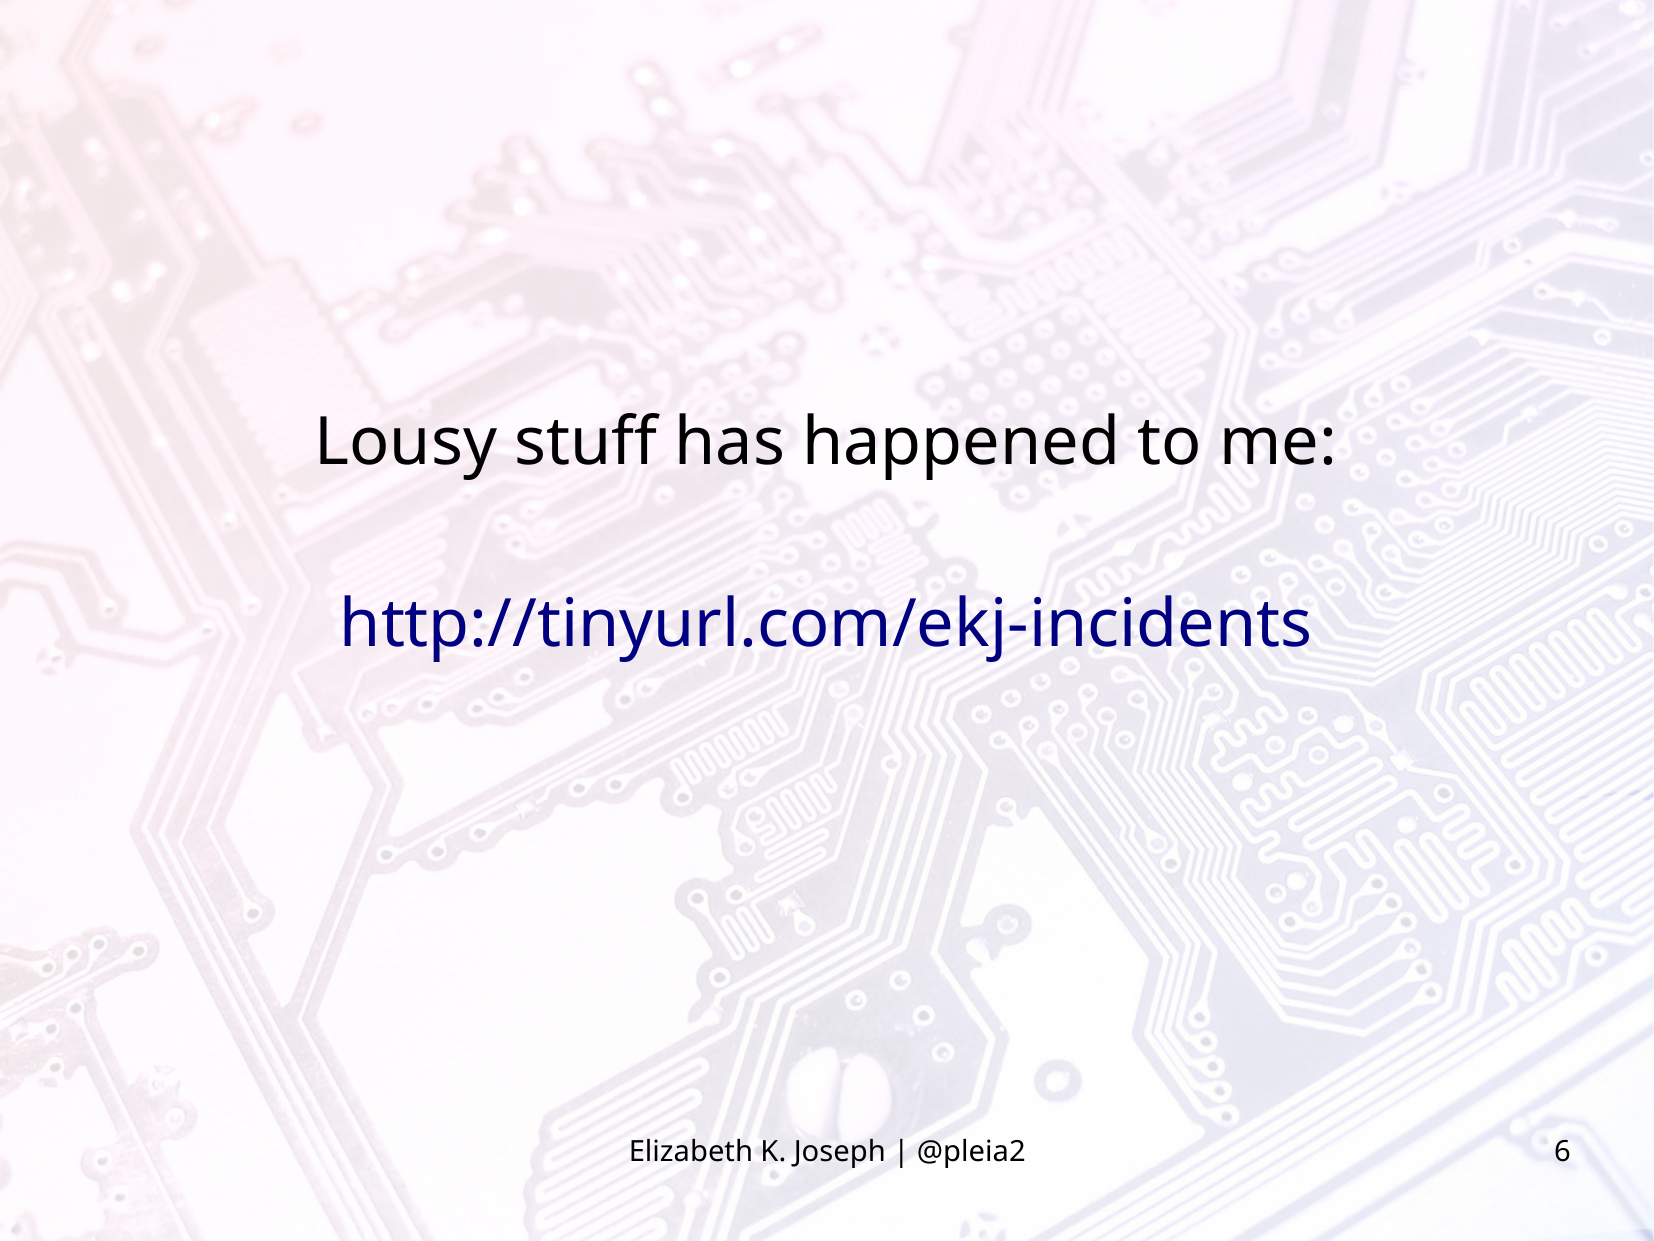

# Lousy stuff has happened to me:
http://tinyurl.com/ekj-incidents
Elizabeth K. Joseph | @pleia2
6